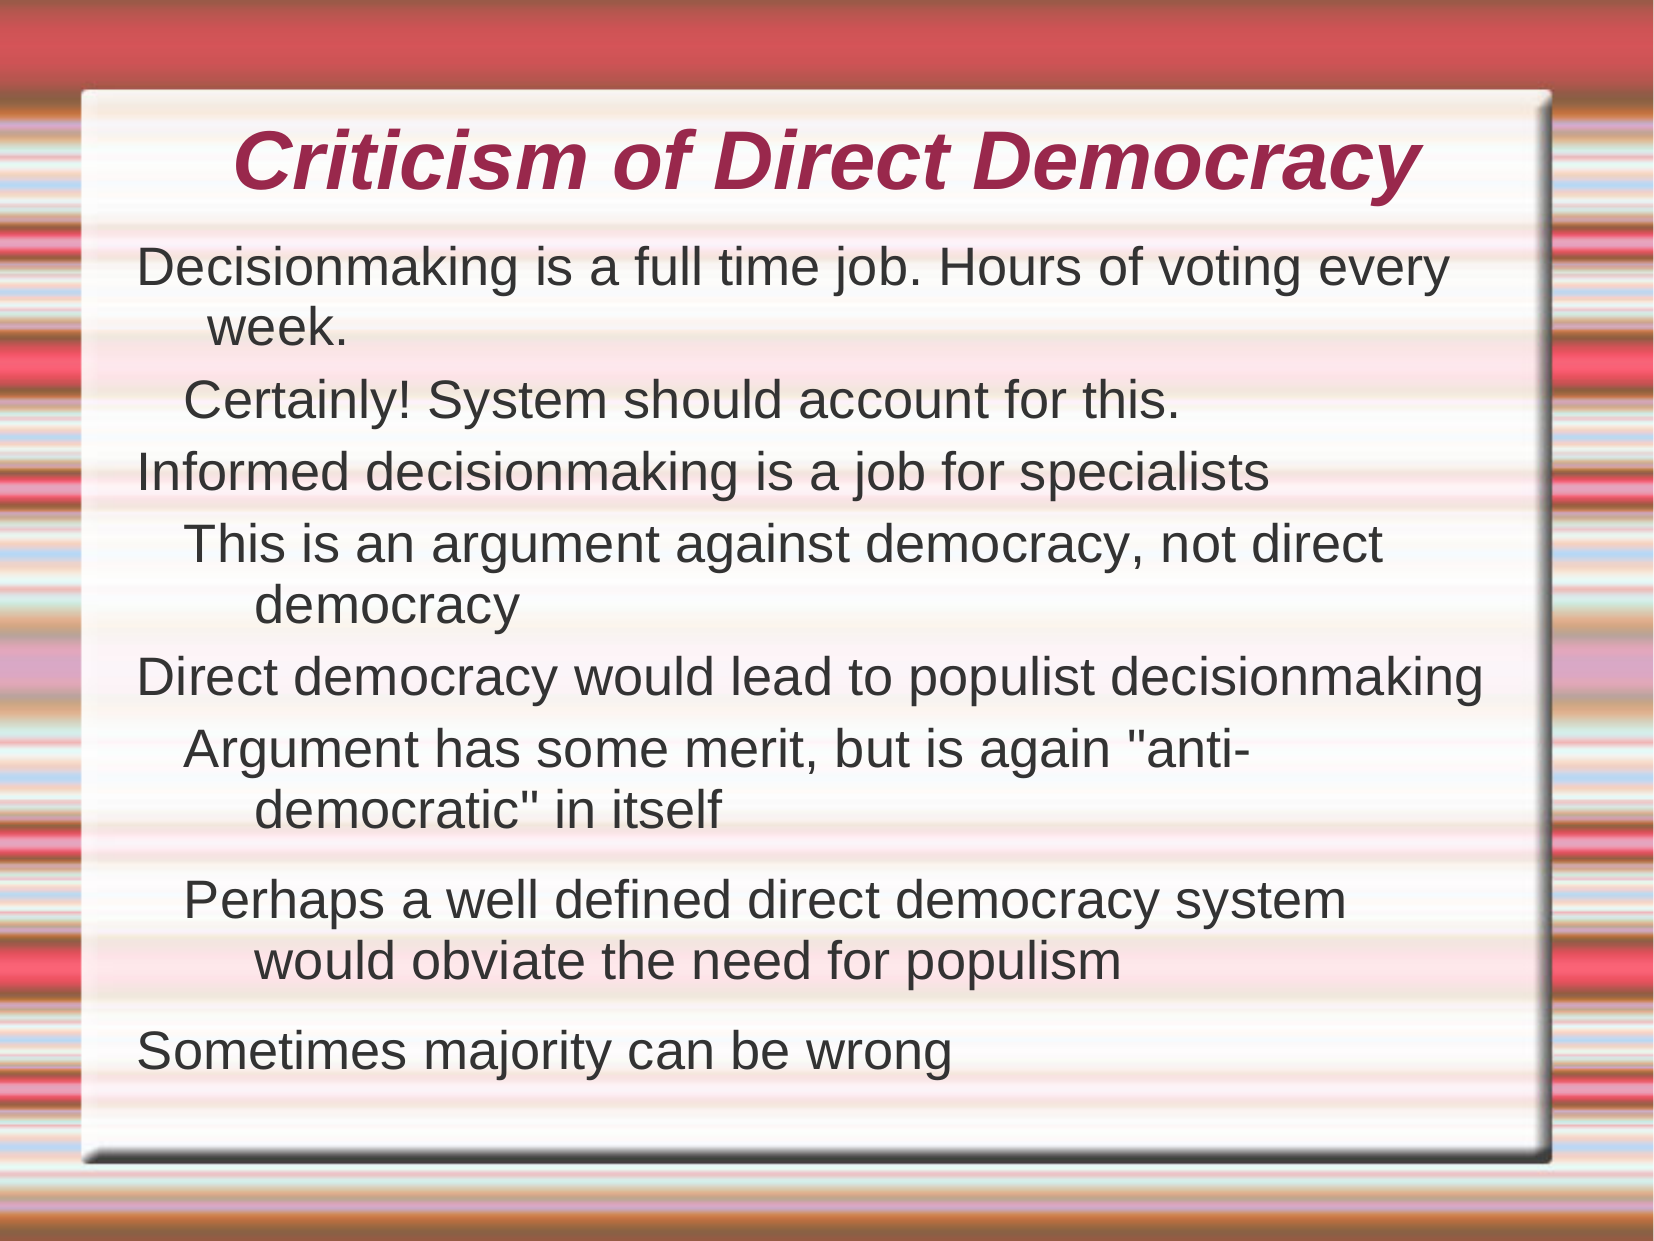

# Criticism of Direct Democracy
Decisionmaking is a full time job. Hours of voting every week.
Certainly! System should account for this.
Informed decisionmaking is a job for specialists
This is an argument against democracy, not direct democracy
Direct democracy would lead to populist decisionmaking
Argument has some merit, but is again "anti-democratic" in itself
Perhaps a well defined direct democracy system would obviate the need for populism
Sometimes majority can be wrong